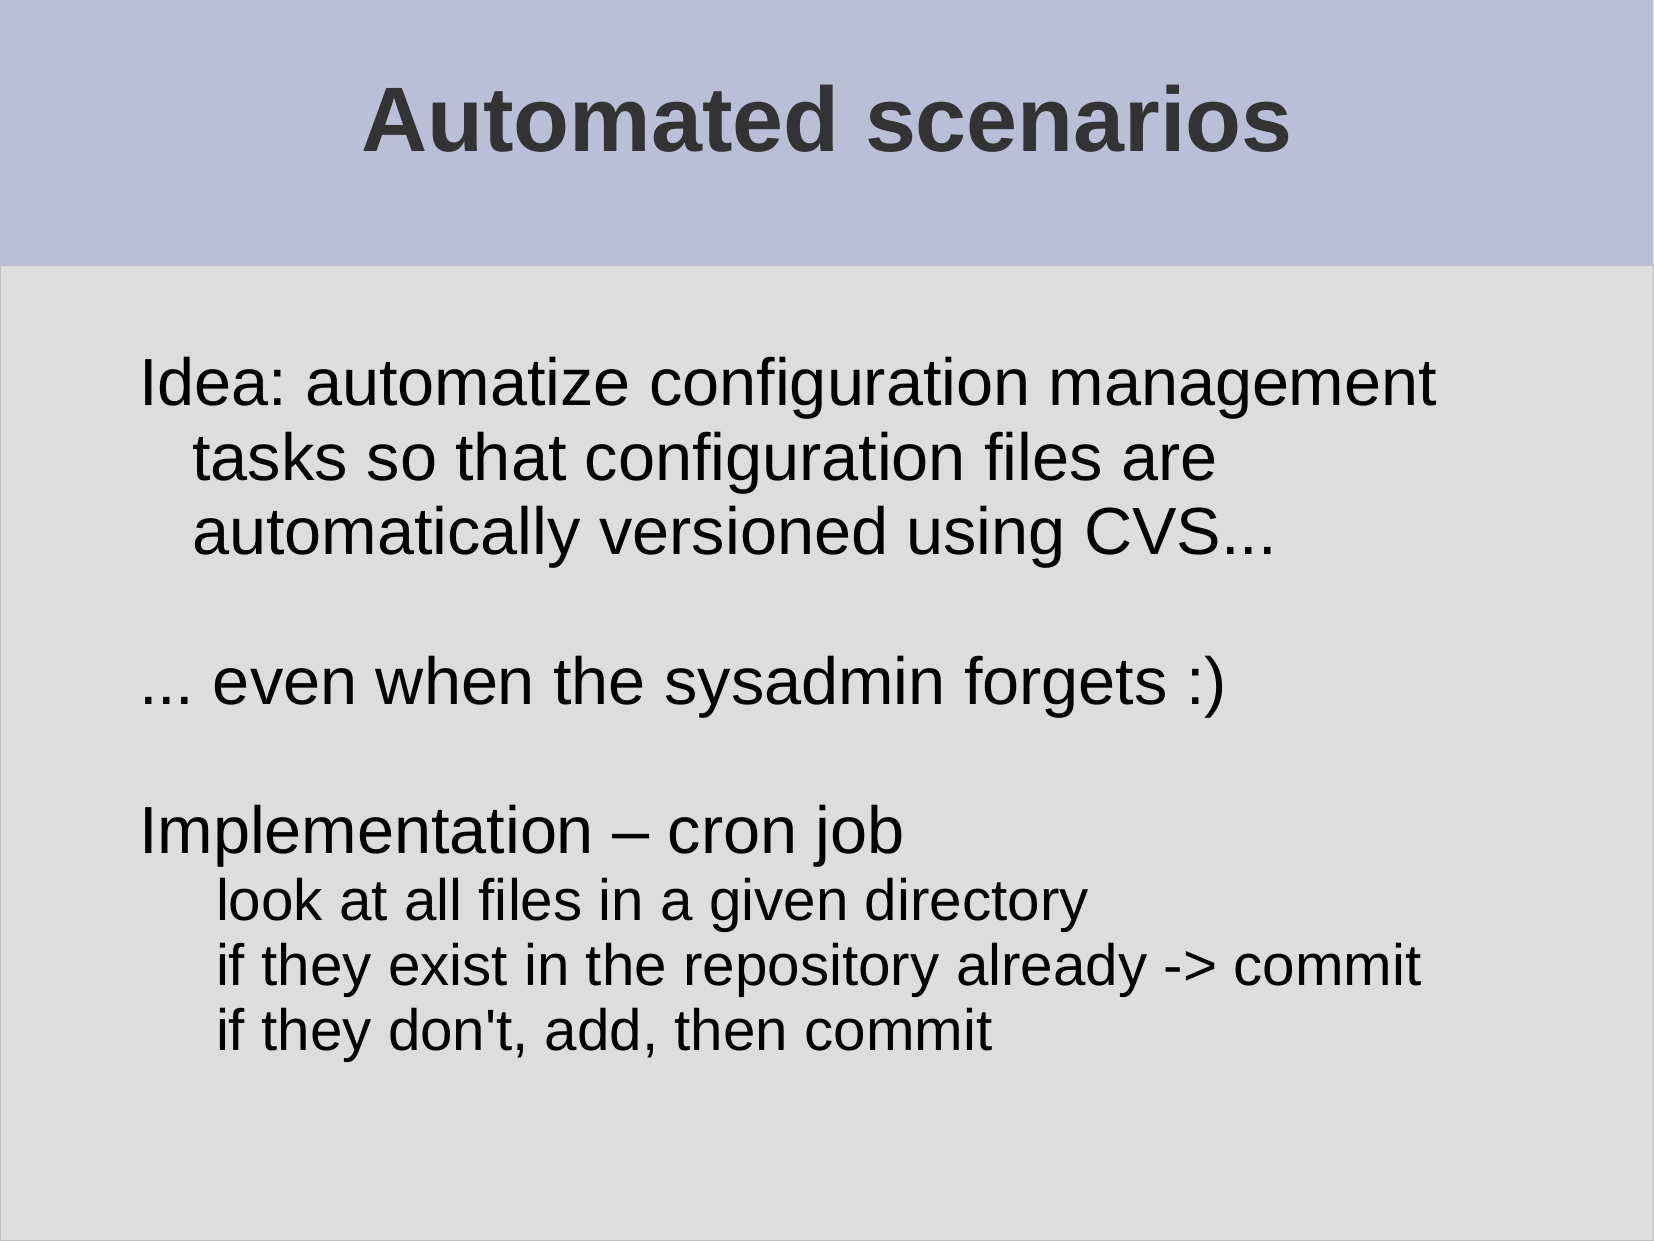

# Automated scenarios
Idea: automatize configuration management tasks so that configuration files are automatically versioned using CVS...
... even when the sysadmin forgets :)
Implementation – cron job
look at all files in a given directory
if they exist in the repository already -> commit
if they don't, add, then commit